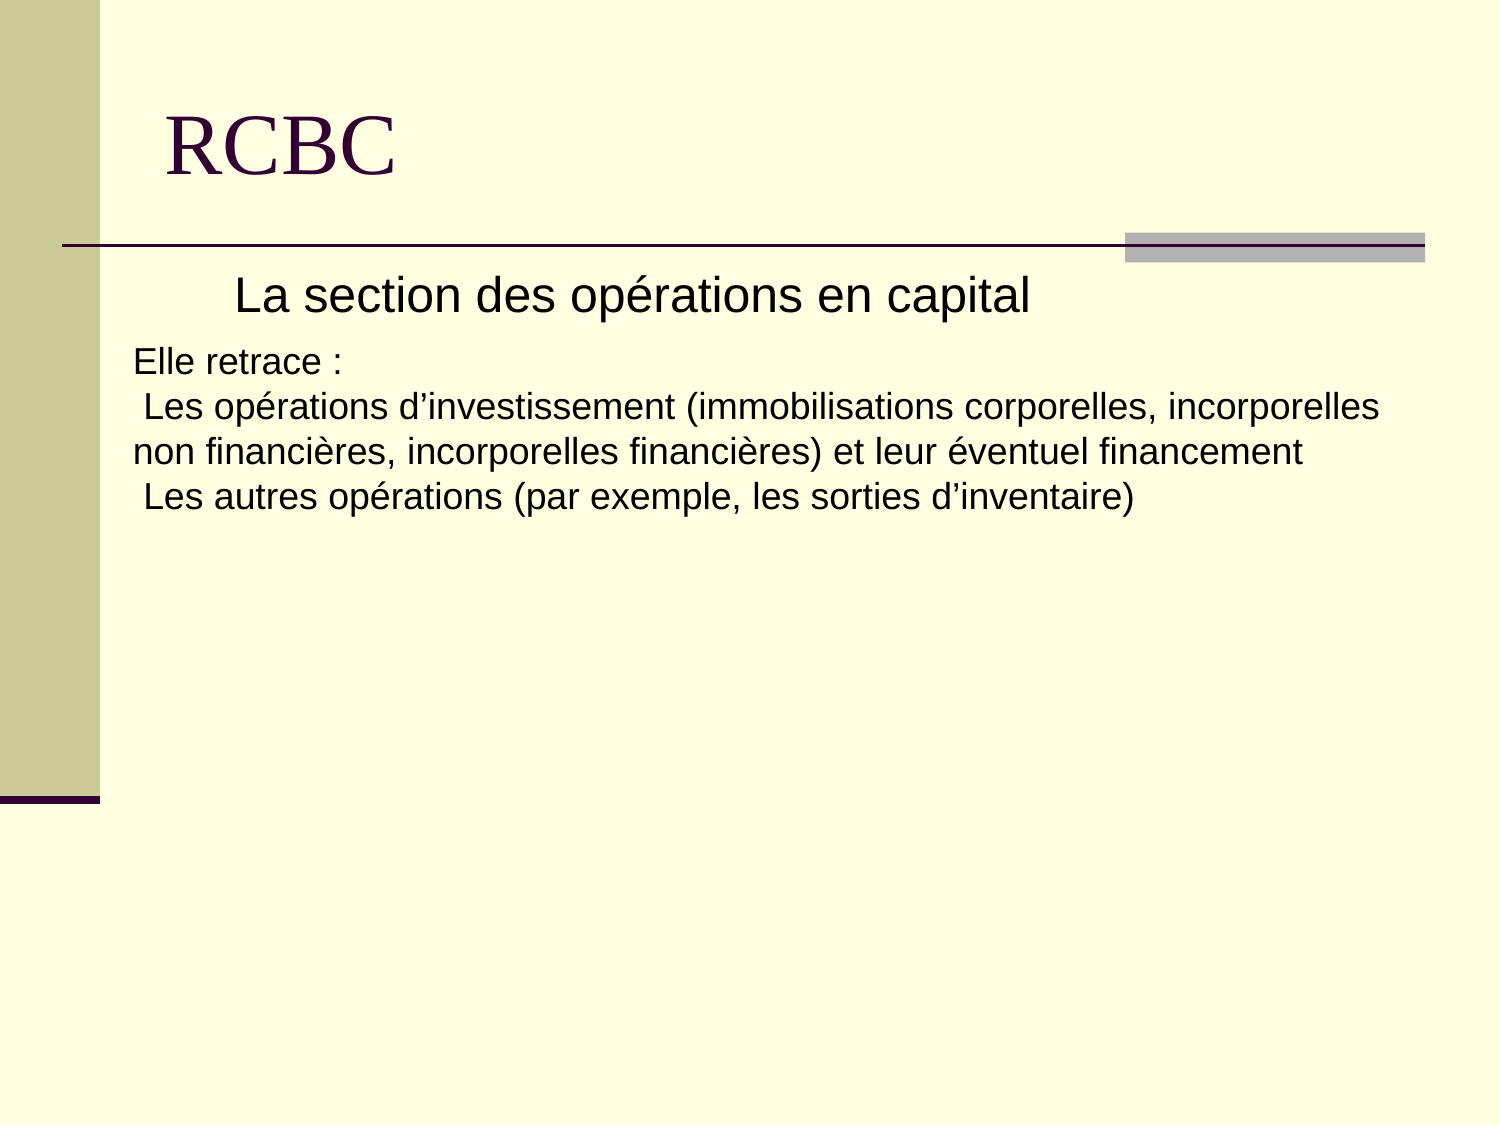

# RCBC
La section des opérations en capital
Elle retrace :
 Les opérations d’investissement (immobilisations corporelles, incorporelles non financières, incorporelles financières) et leur éventuel financement
 Les autres opérations (par exemple, les sorties d’inventaire)